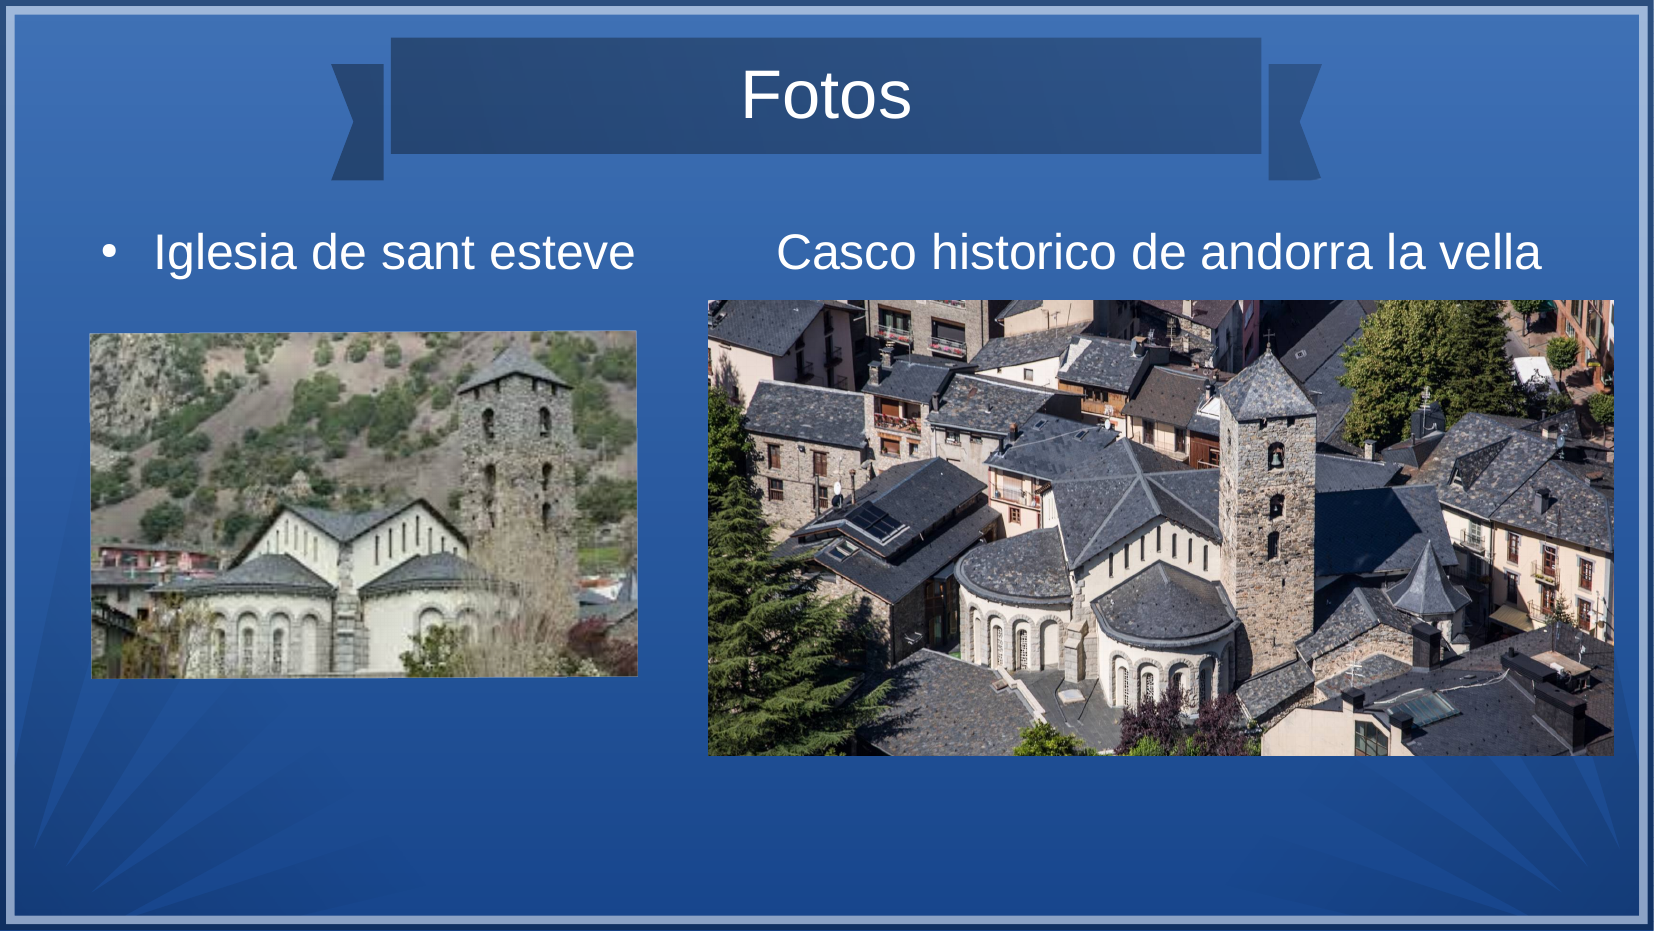

# Fotos
Iglesia de sant esteve Casco historico de andorra la vella